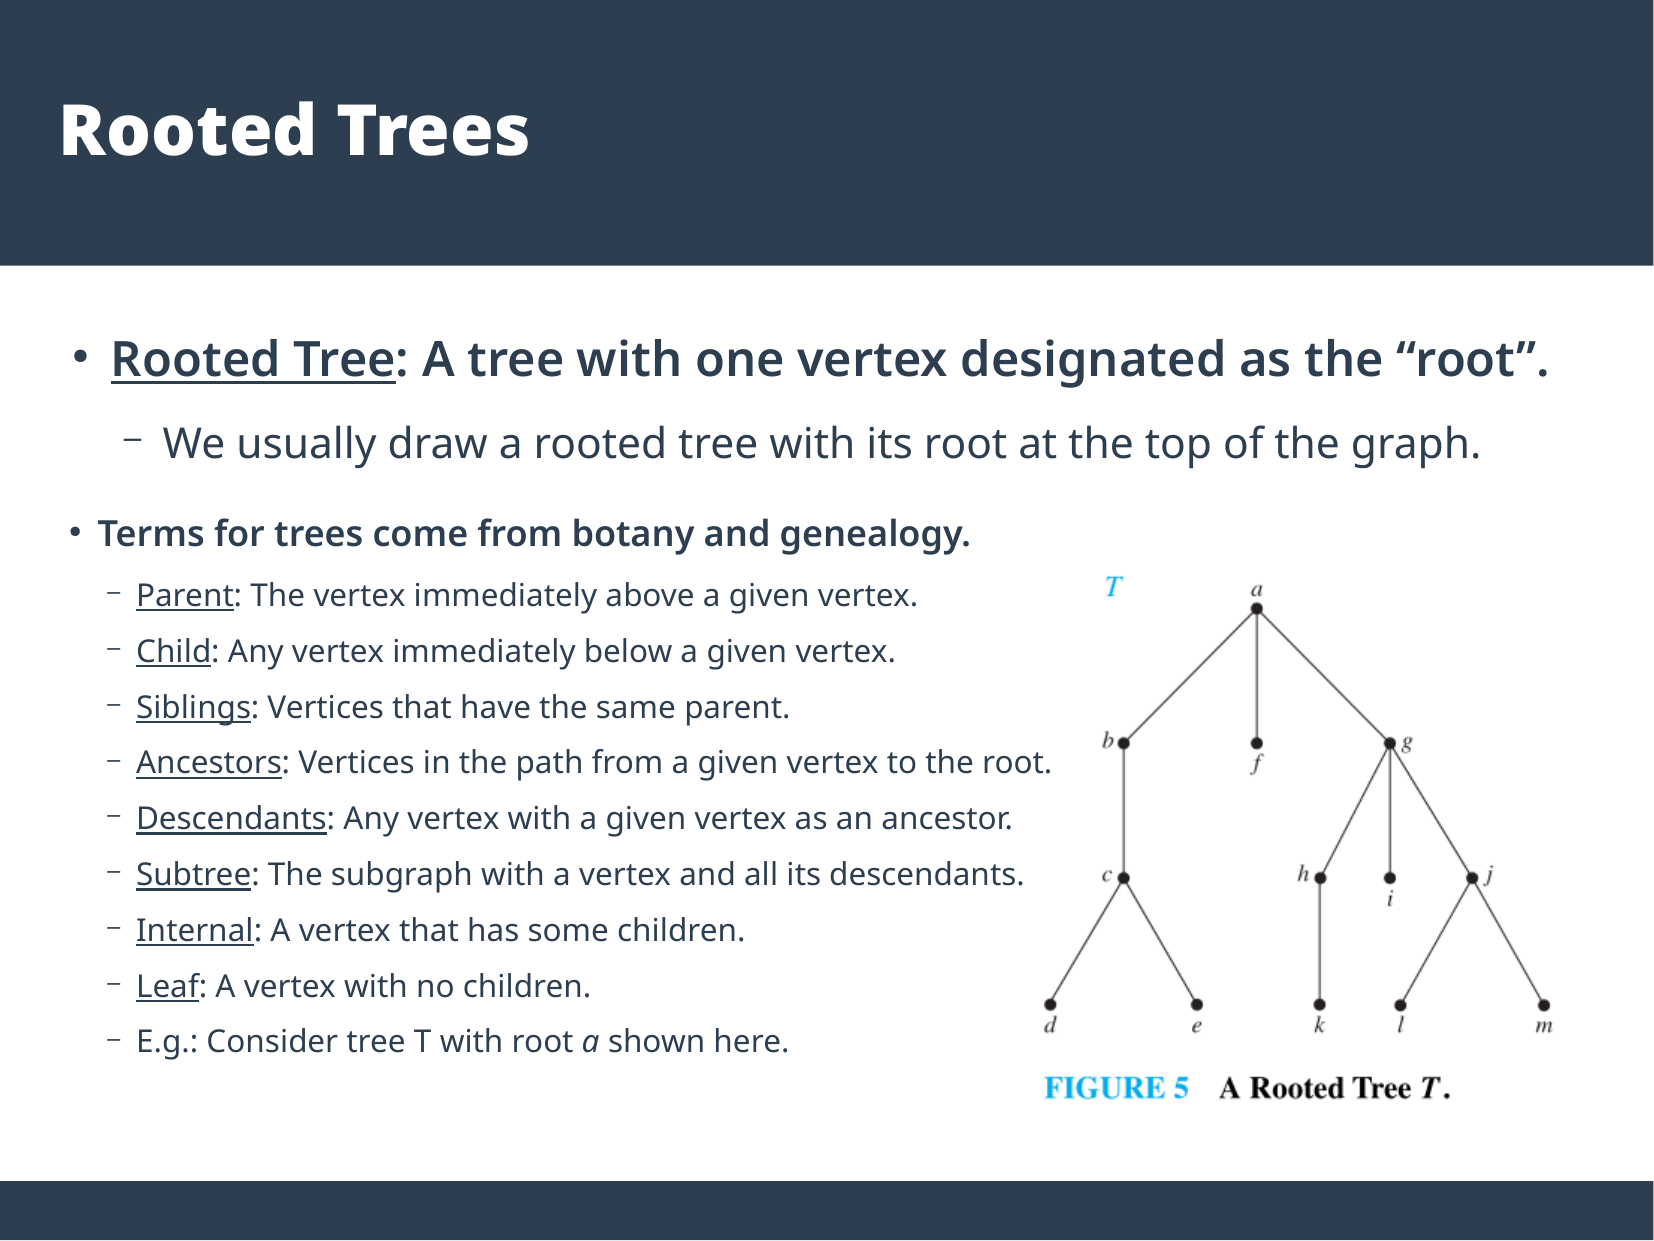

# Rooted Trees
Rooted Tree: A tree with one vertex designated as the “root”.
We usually draw a rooted tree with its root at the top of the graph.
Terms for trees come from botany and genealogy.
Parent: The vertex immediately above a given vertex.
Child: Any vertex immediately below a given vertex.
Siblings: Vertices that have the same parent.
Ancestors: Vertices in the path from a given vertex to the root.
Descendants: Any vertex with a given vertex as an ancestor.
Subtree: The subgraph with a vertex and all its descendants.
Internal: A vertex that has some children.
Leaf: A vertex with no children.
E.g.: Consider tree T with root a shown here.